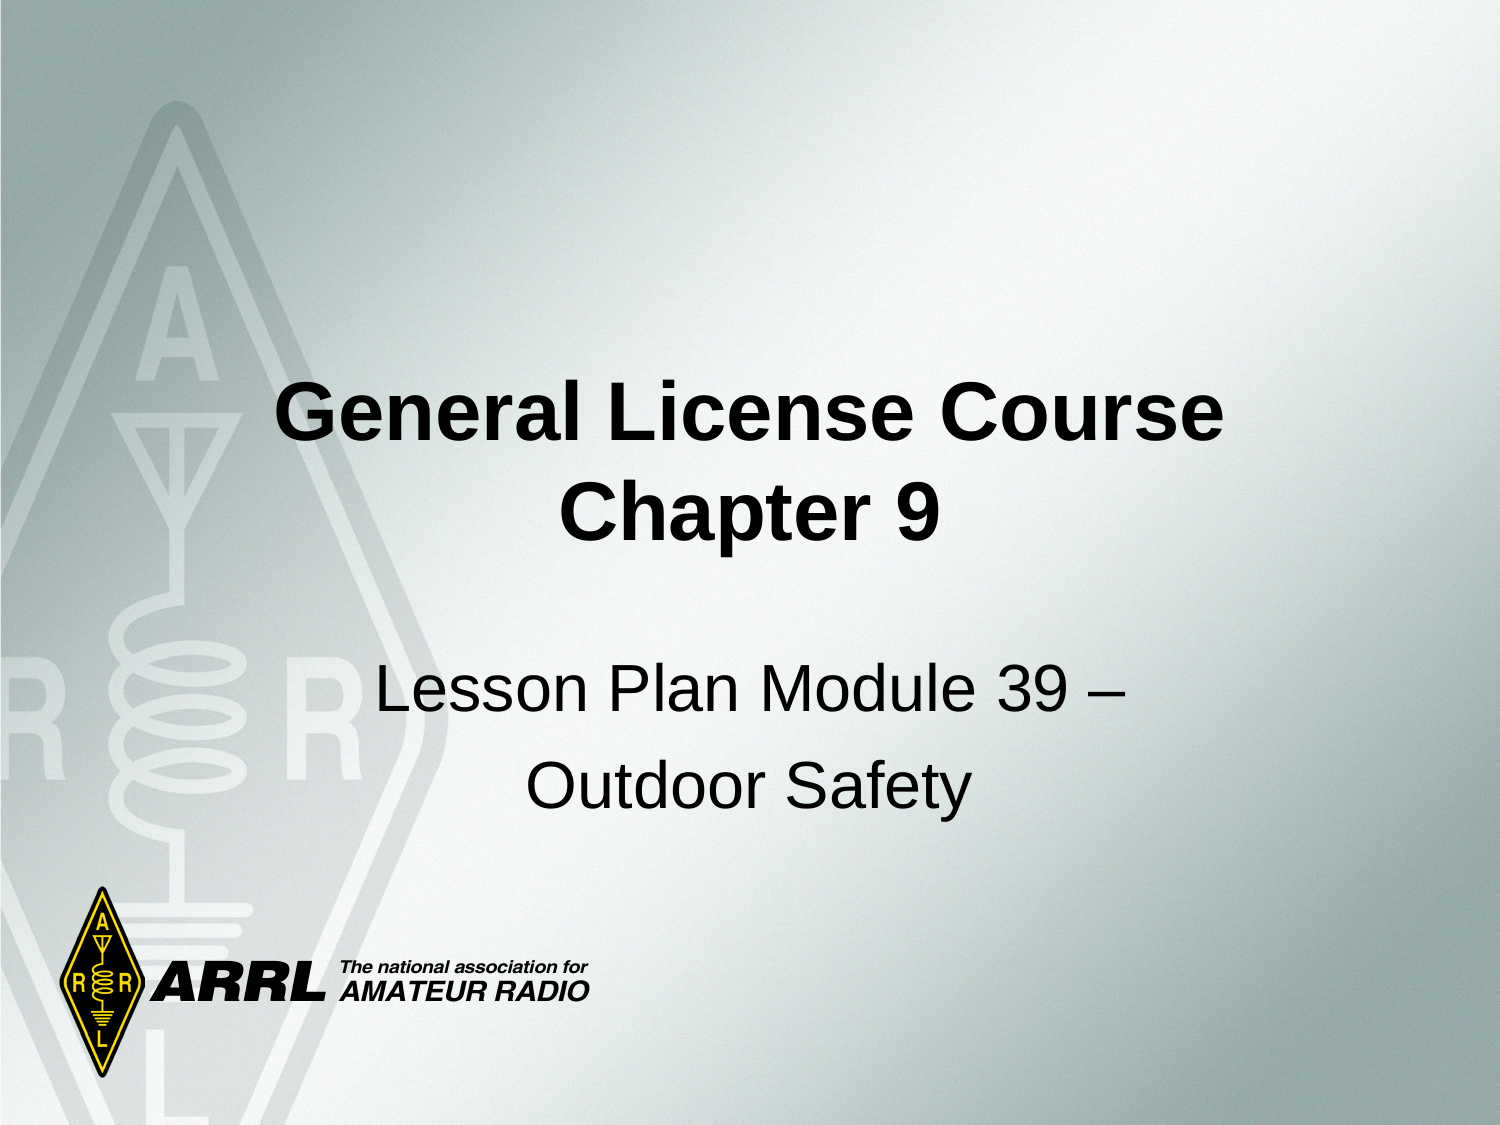

# General License Course Chapter 9
Lesson Plan Module 39 –
Outdoor Safety